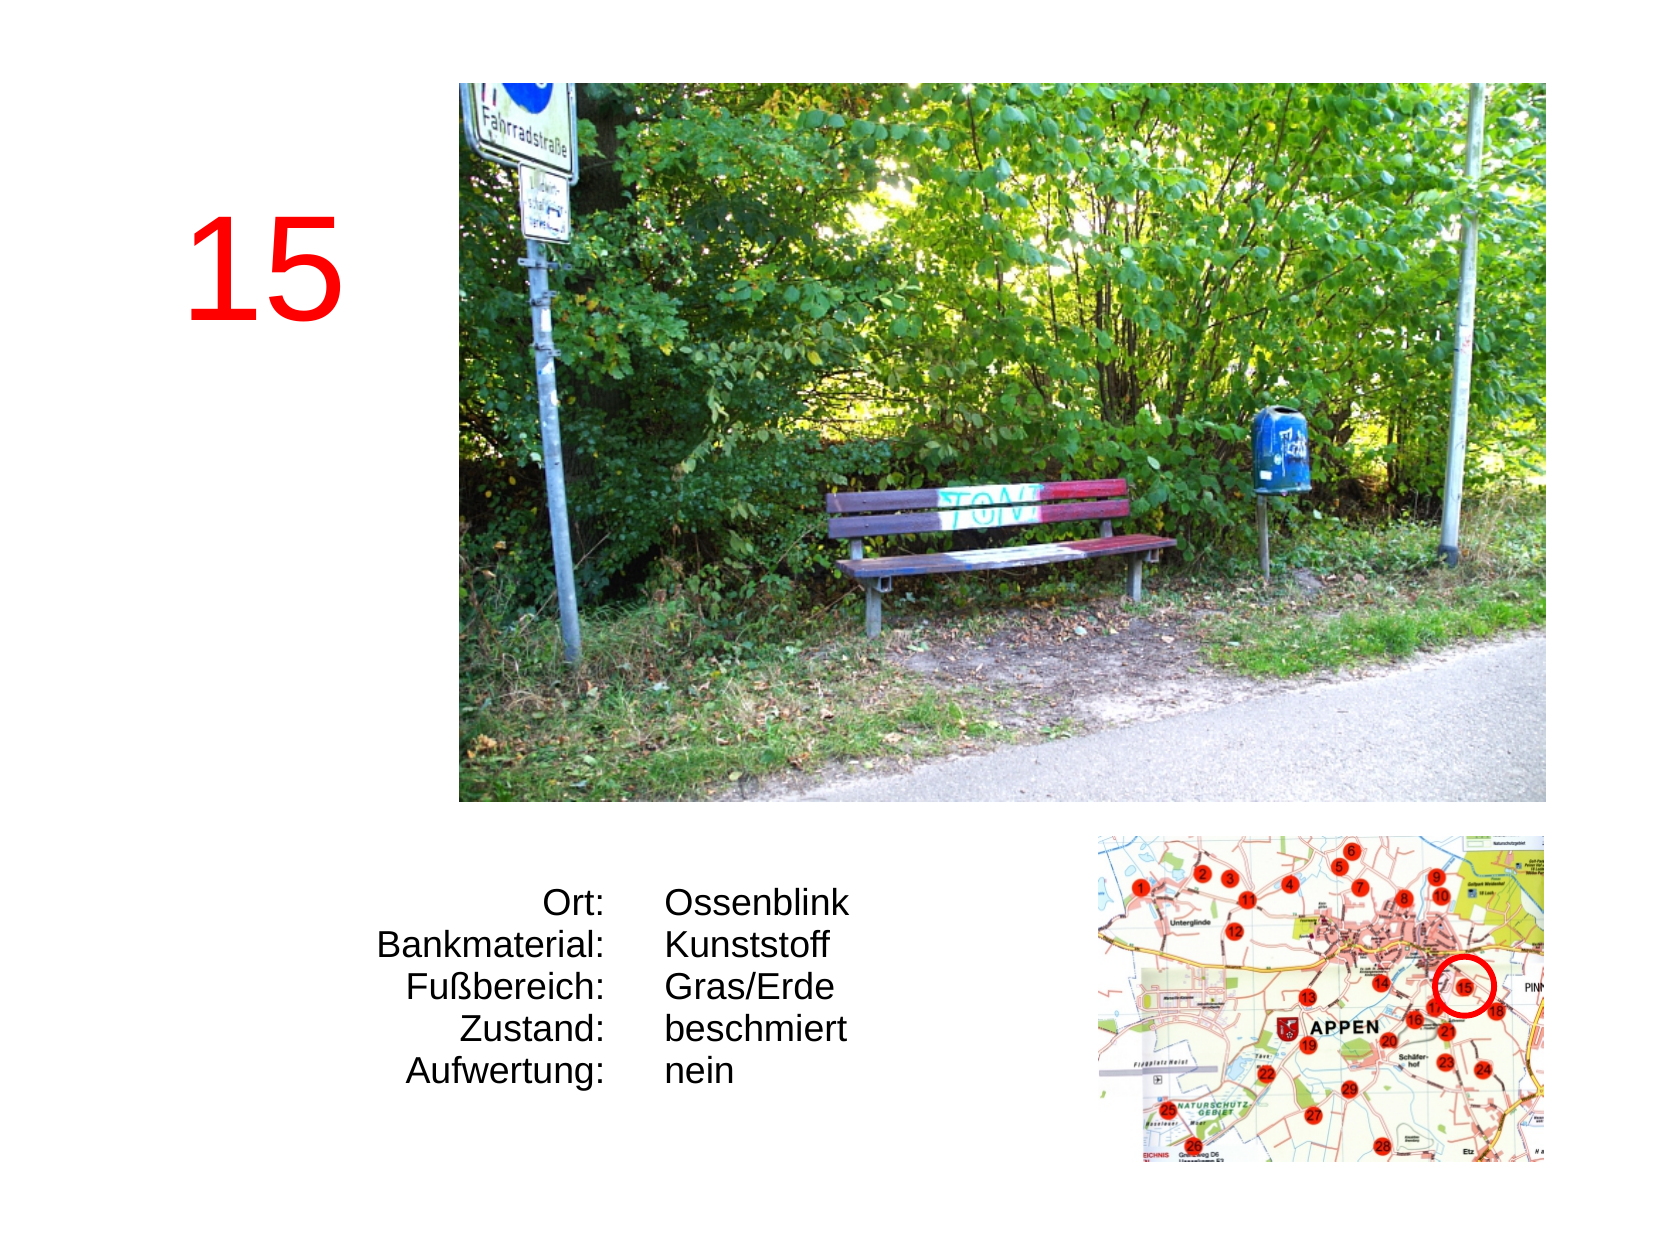

15
IMGP7881rNr15.jpg
	Ort:		Ossenblink
	Bankmaterial:		Kunststoff
	Fußbereich:		Gras/Erde
	Zustand:		beschmiert
	Aufwertung:		nein